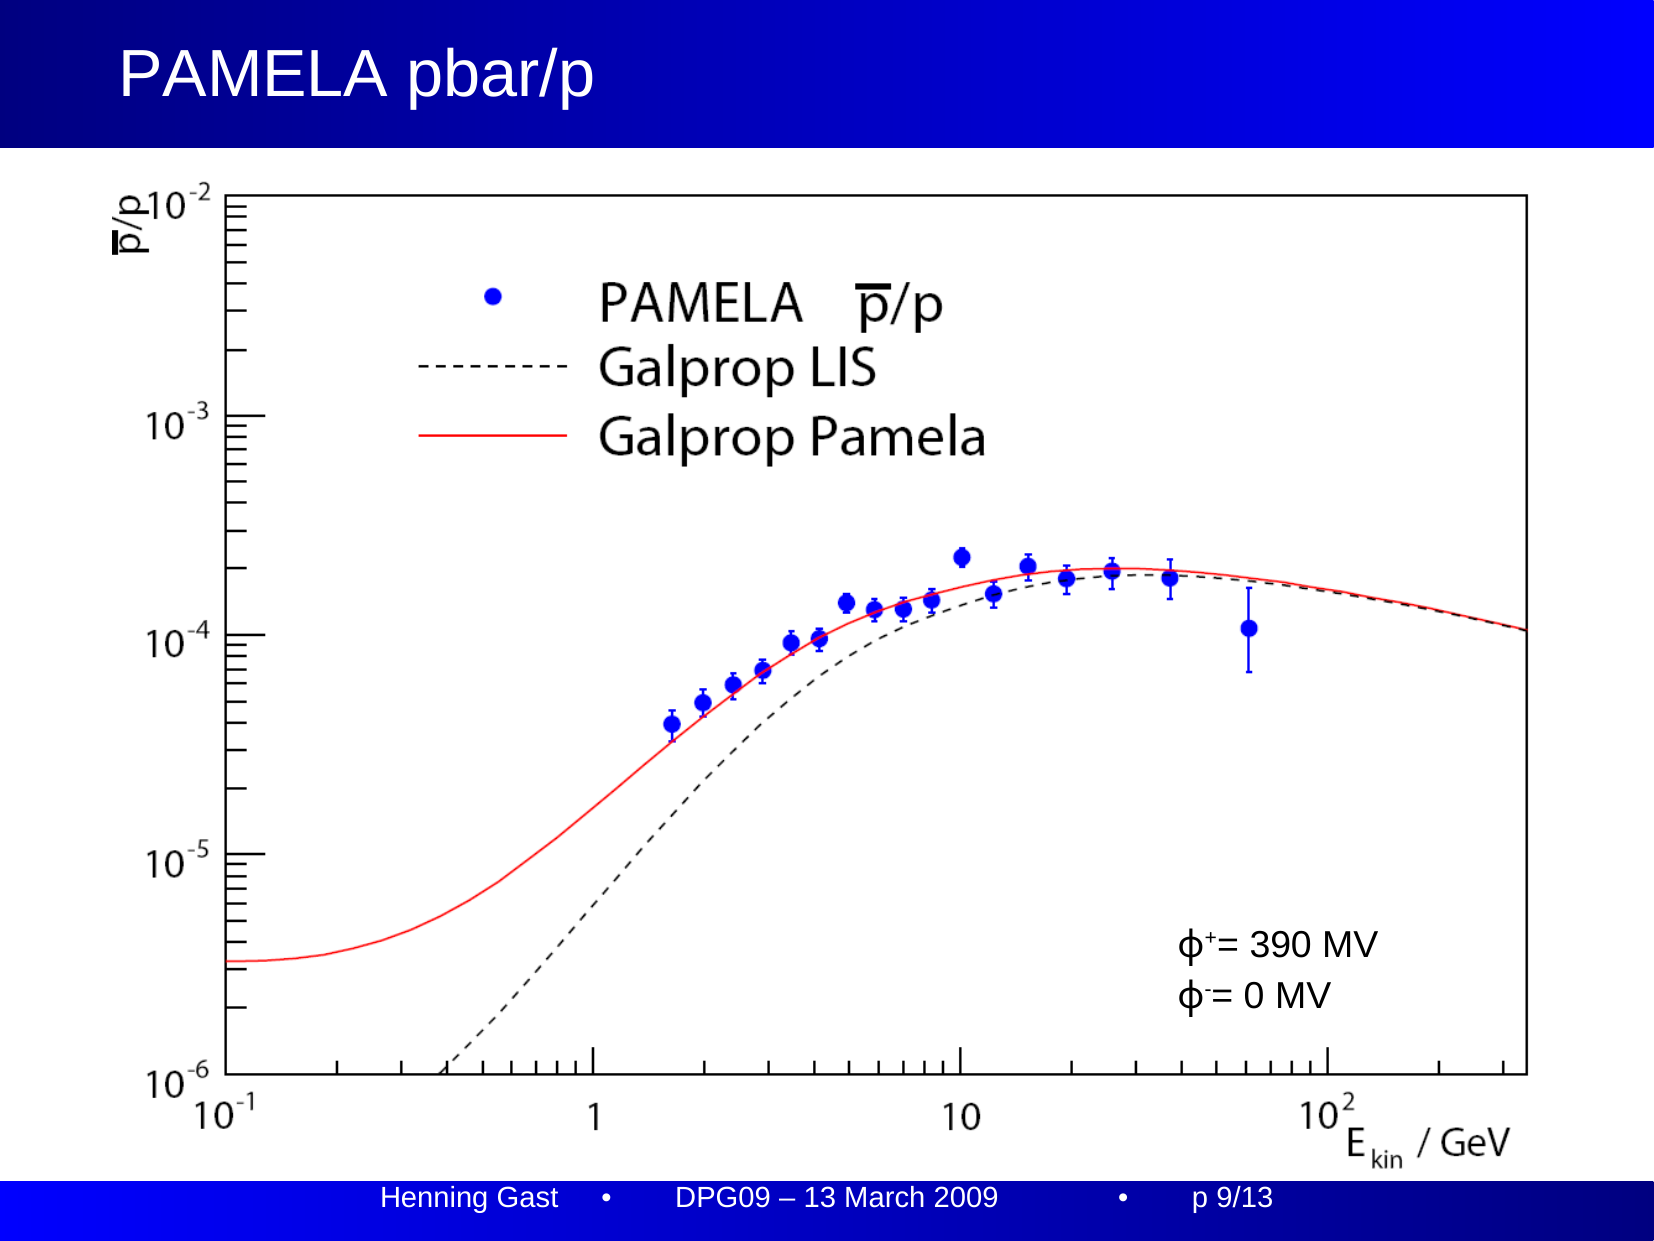

# PAMELA pbar/p
ϕ+= 390 MV
ϕ-= 0 MV